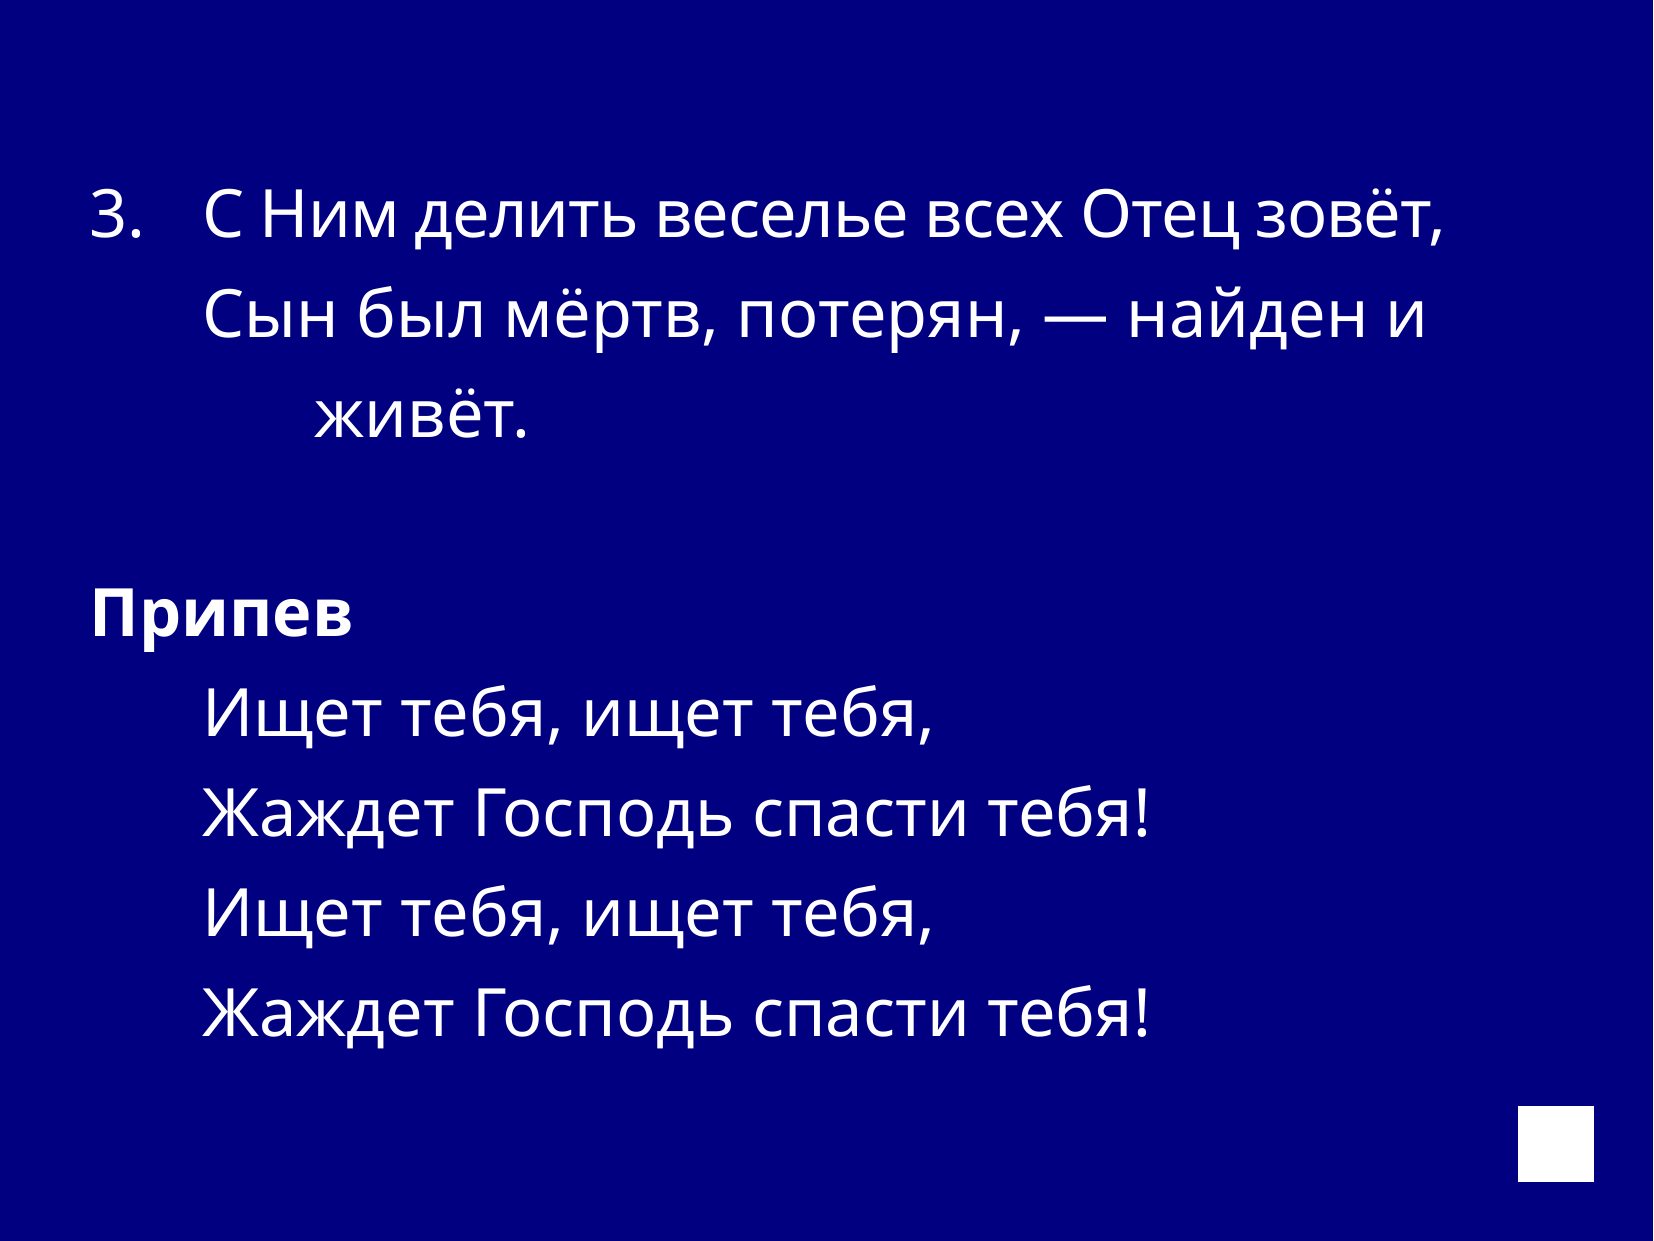

3.	С Ним делить веселье всех Отец зовёт,
	Сын был мёртв, потерян, — найден и
		живёт.
Припев
	Ищет тебя, ищет тебя,
	Жаждет Господь спасти тебя!
	Ищет тебя, ищет тебя,
	Жаждет Господь спасти тебя!